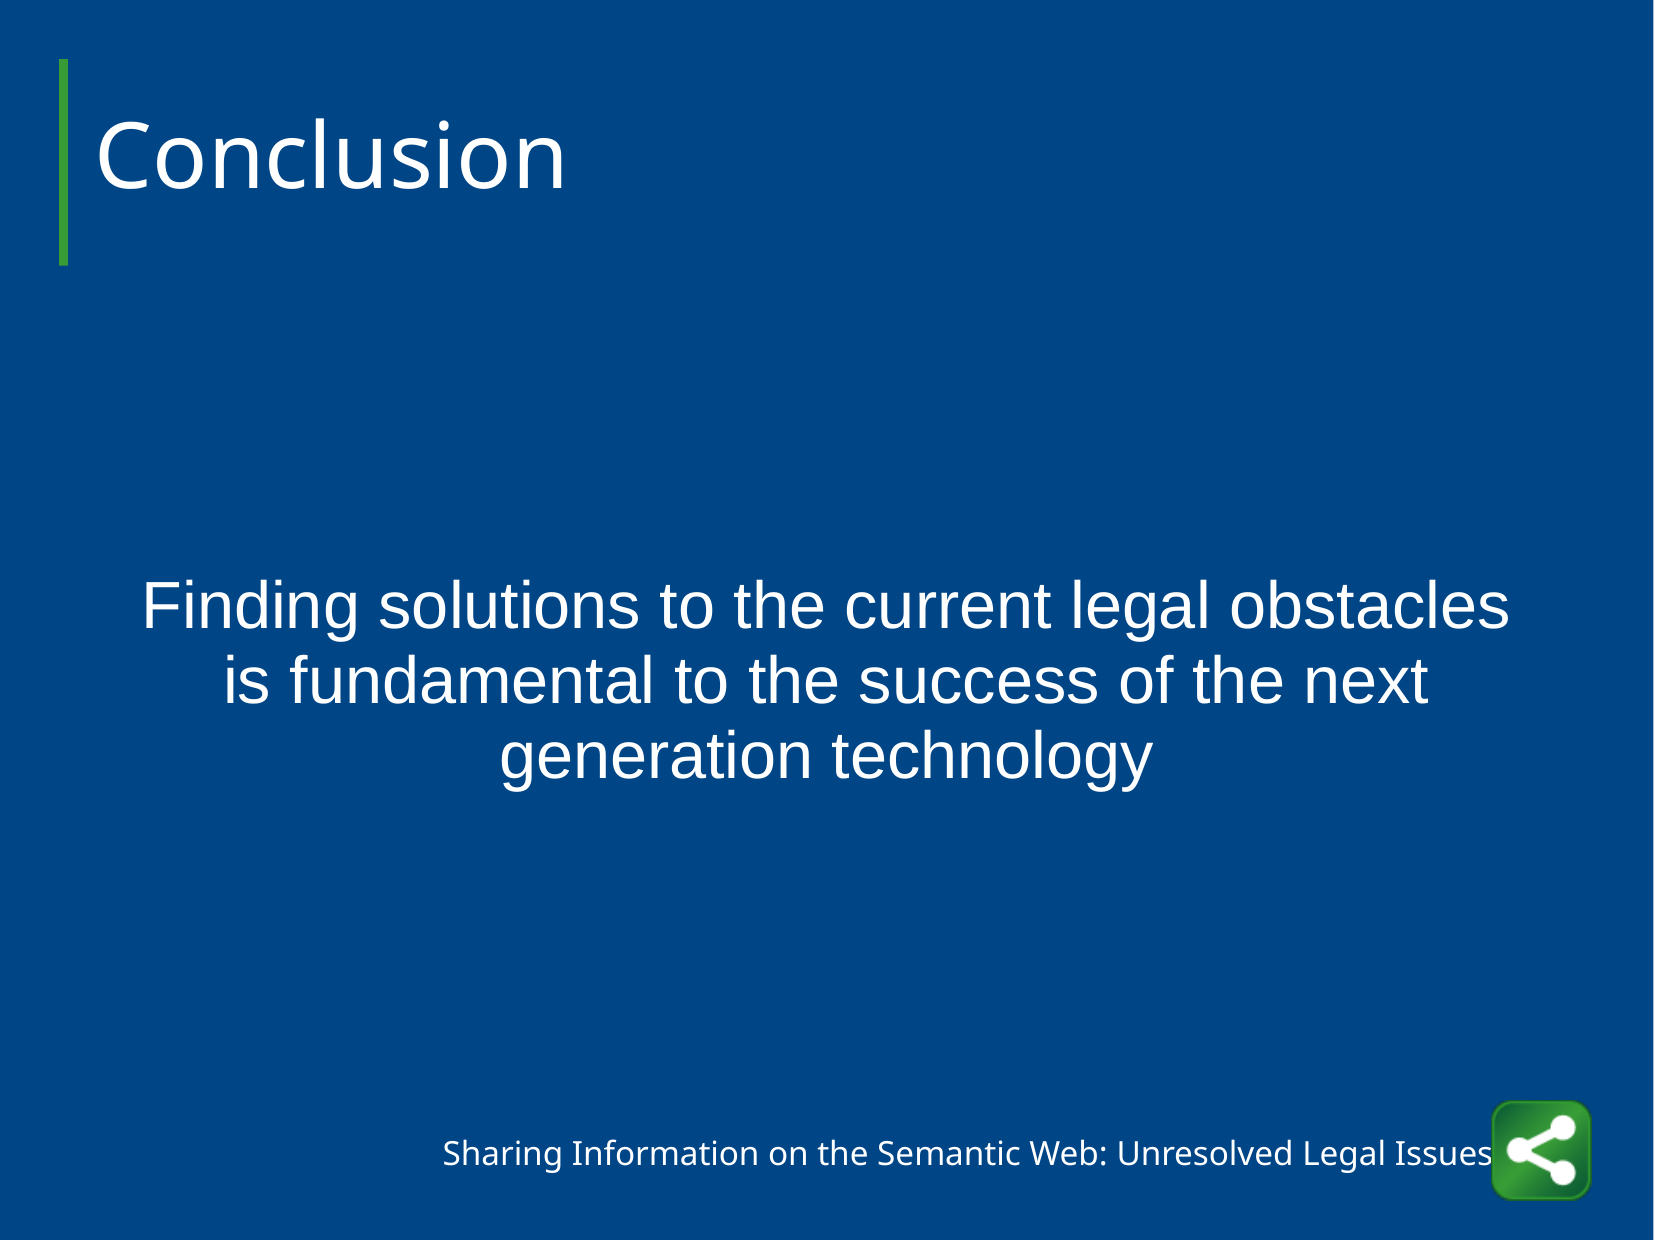

# Conclusion
Finding solutions to the current legal obstacles is fundamental to the success of the next generation technology